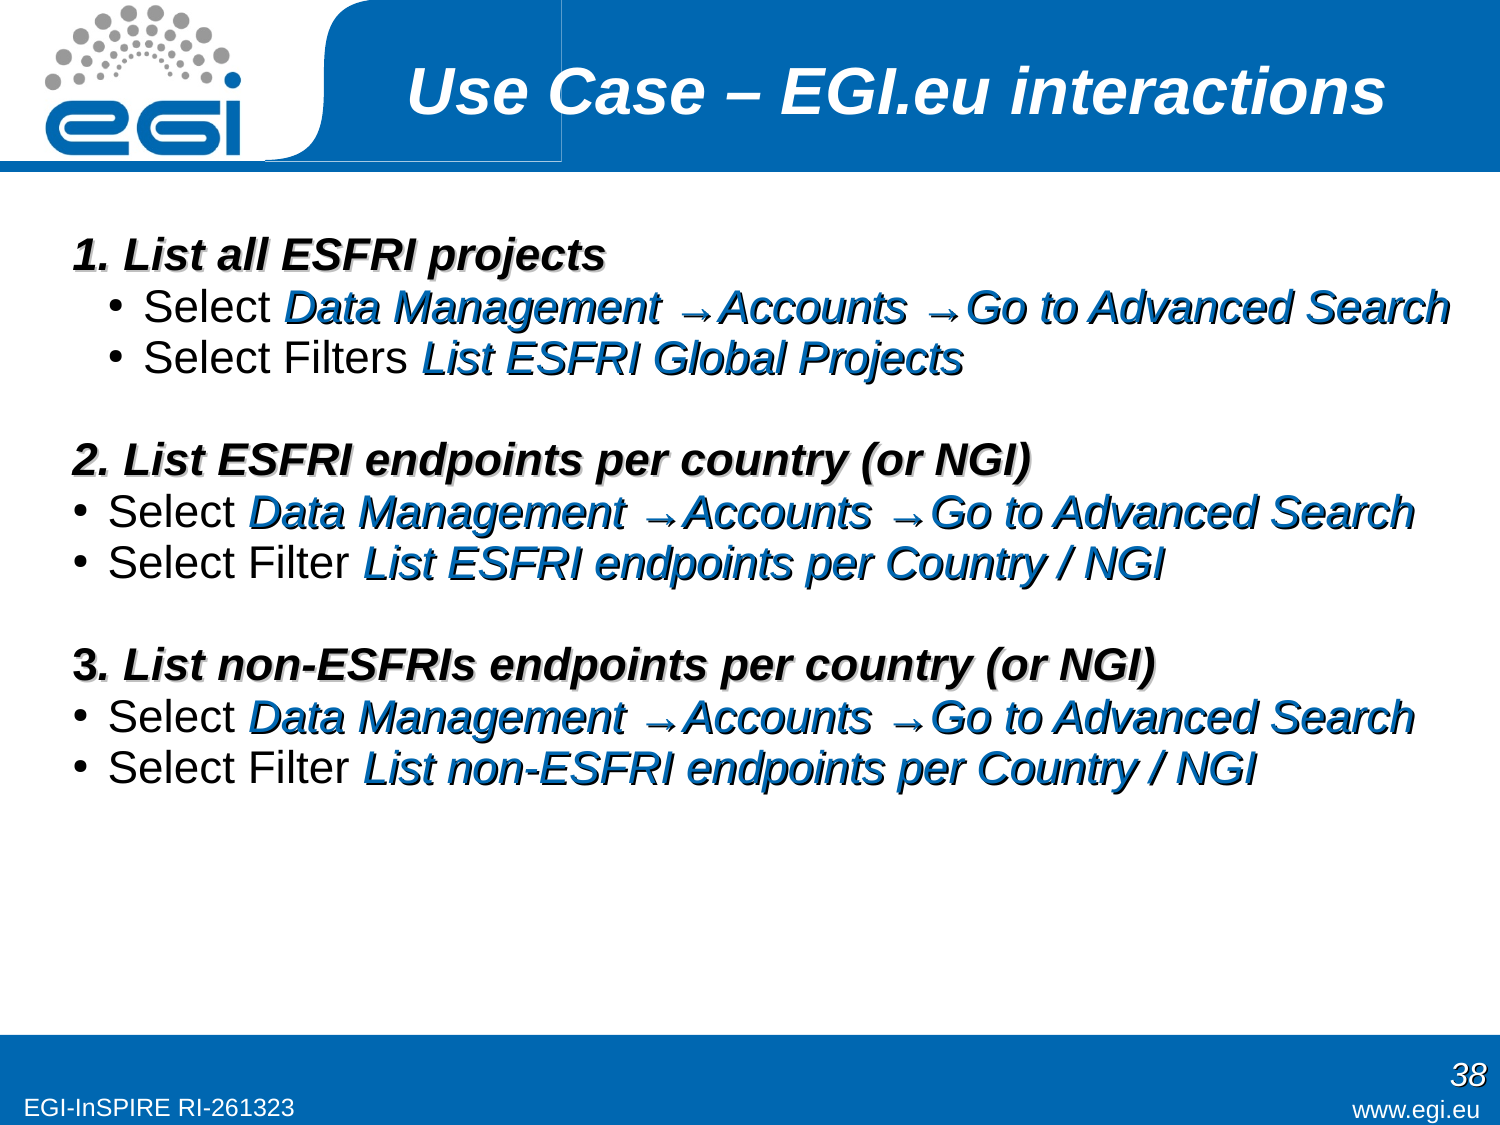

Use Case – EGI.eu interactions
1. List all ESFRI projects
Select Data Management →Accounts →Go to Advanced Search
Select Filters List ESFRI Global Projects
2. List ESFRI endpoints per country (or NGI)
Select Data Management →Accounts →Go to Advanced Search
Select Filter List ESFRI endpoints per Country / NGI
3. List non-ESFRIs endpoints per country (or NGI)
Select Data Management →Accounts →Go to Advanced Search
Select Filter List non-ESFRI endpoints per Country / NGI
38